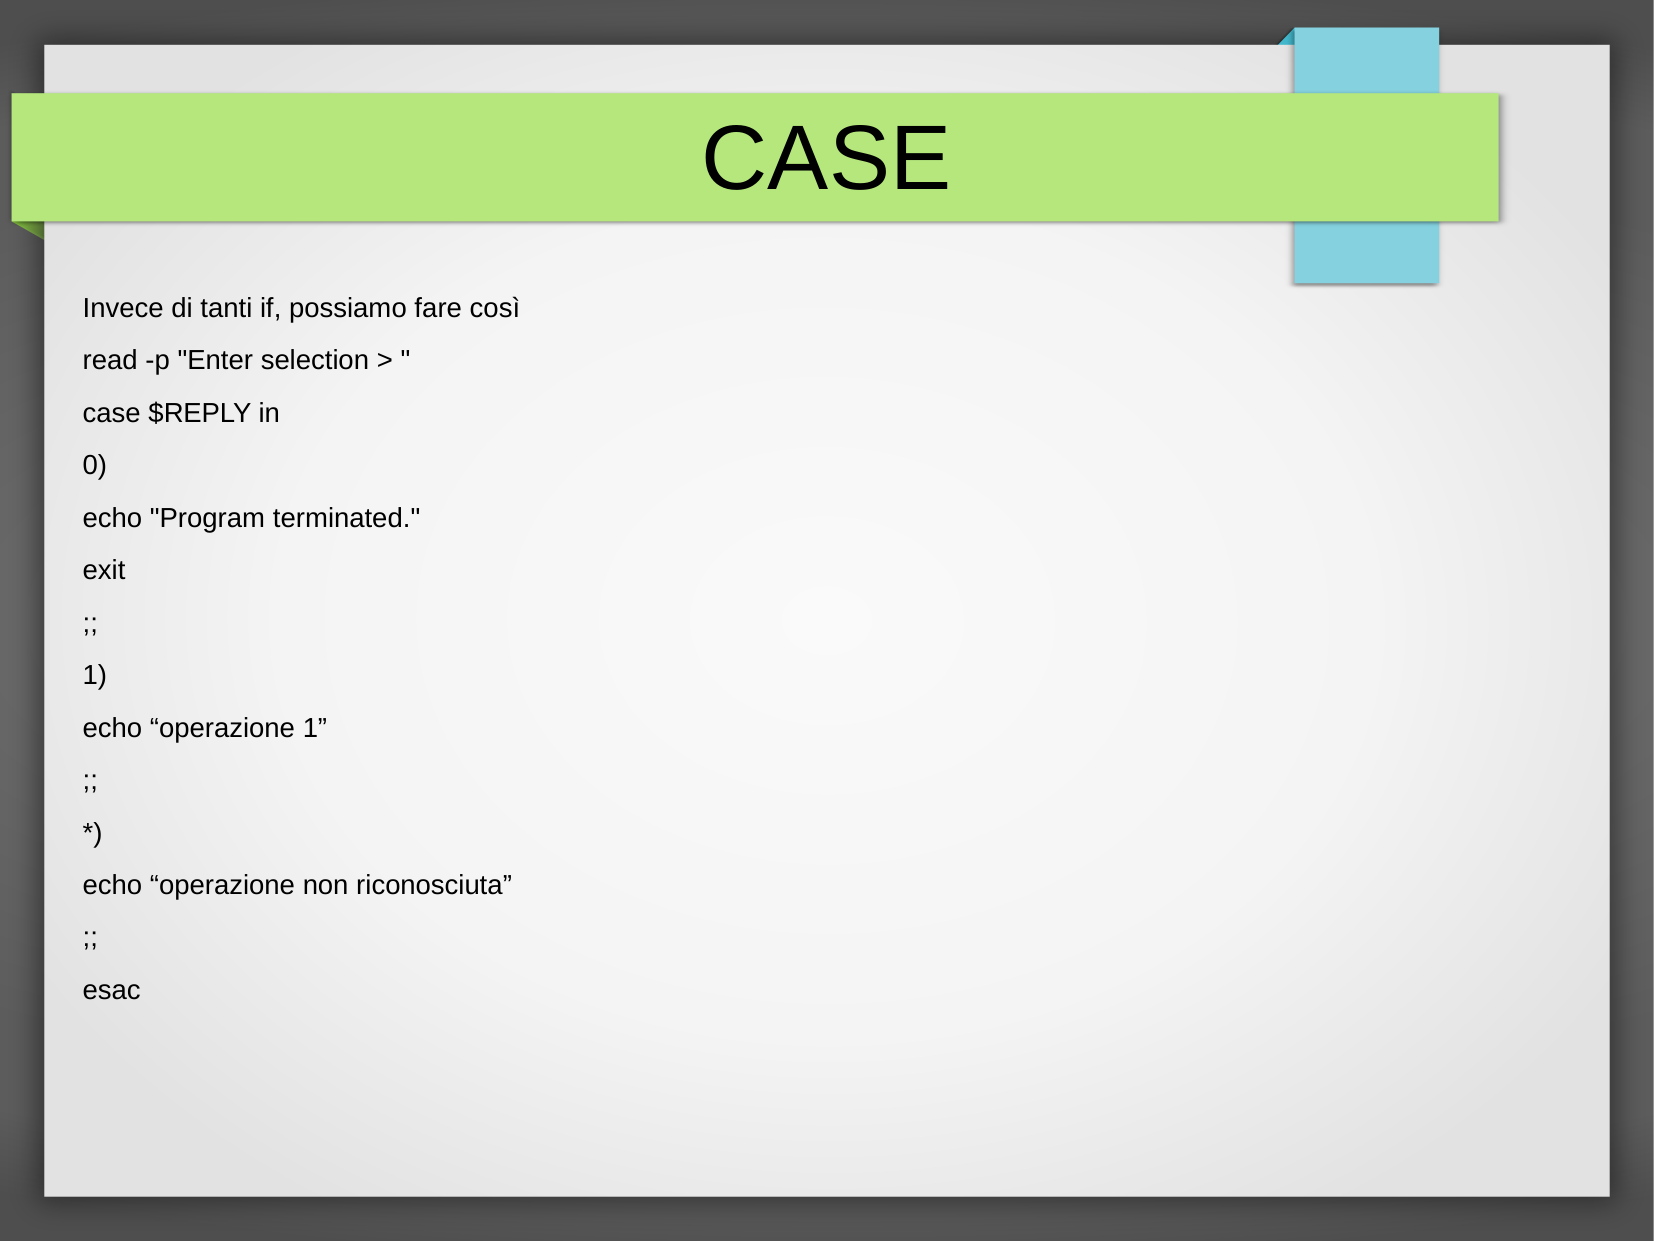

# CASE
Invece di tanti if, possiamo fare così
read -p "Enter selection > "
case $REPLY in
0)
echo "Program terminated."
exit
;;
1)
echo “operazione 1”
;;
*)
echo “operazione non riconosciuta”
;;
esac